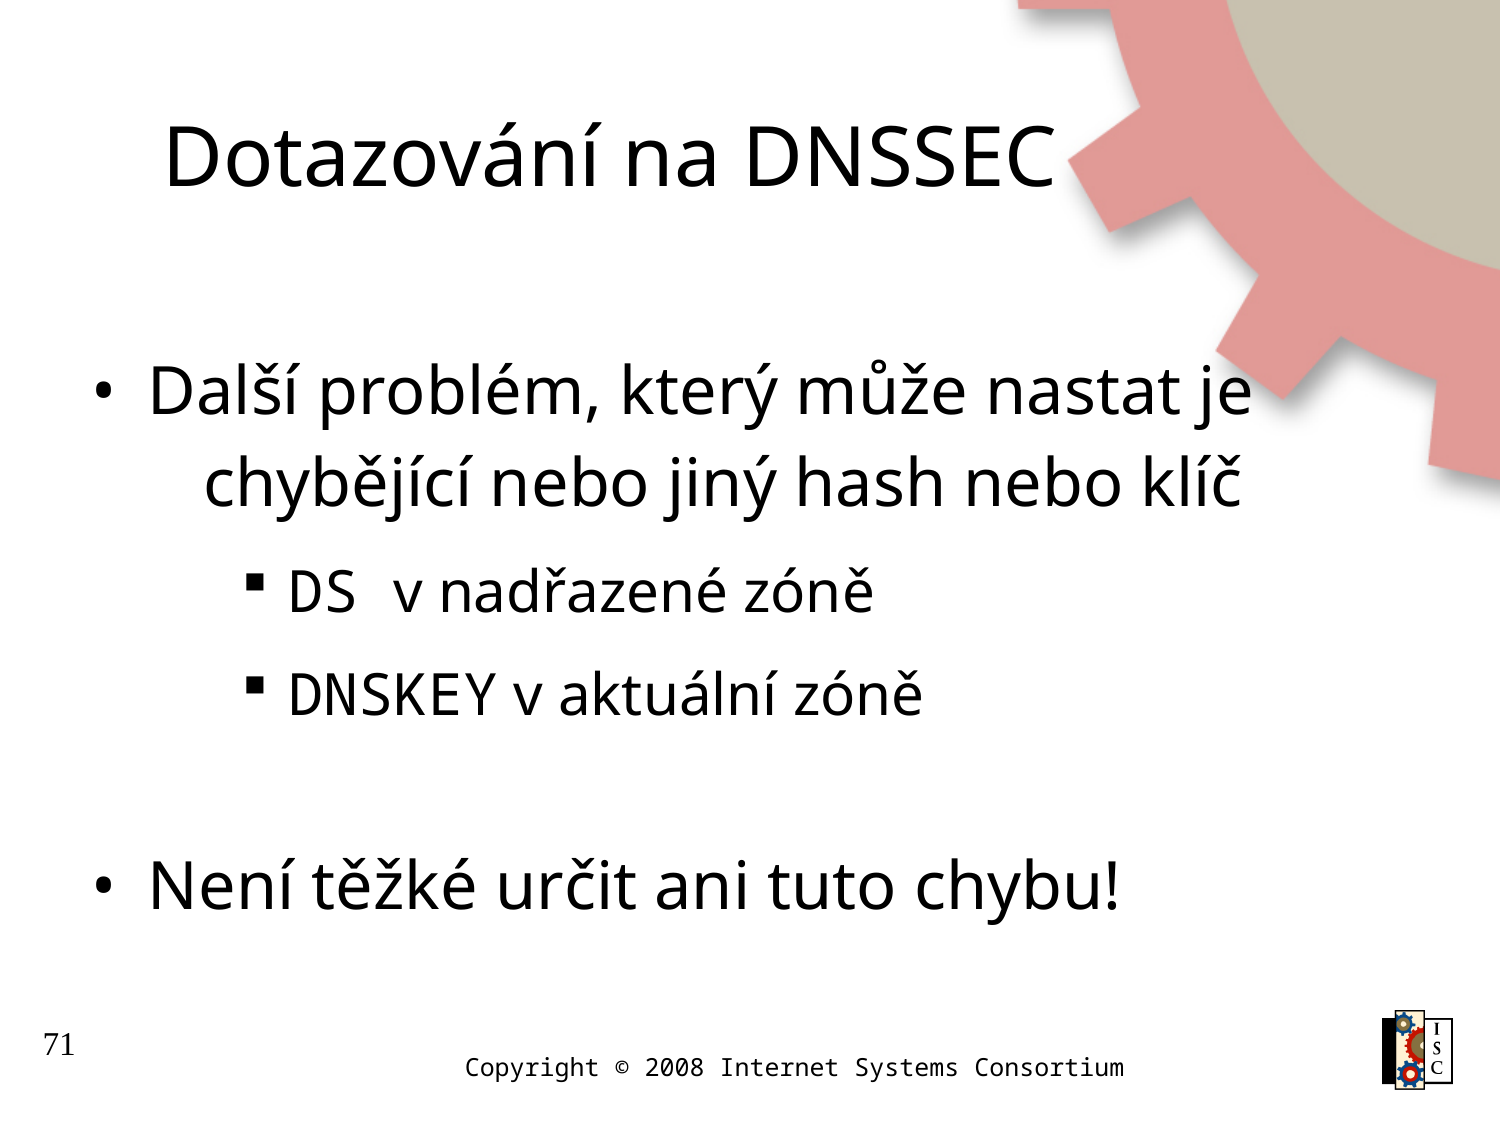

# Dotazování na DNSSEC
Další problém, který může nastat je chybějící nebo jiný hash nebo klíč
DS v nadřazené zóně
DNSKEY v aktuální zóně
Není těžké určit ani tuto chybu!